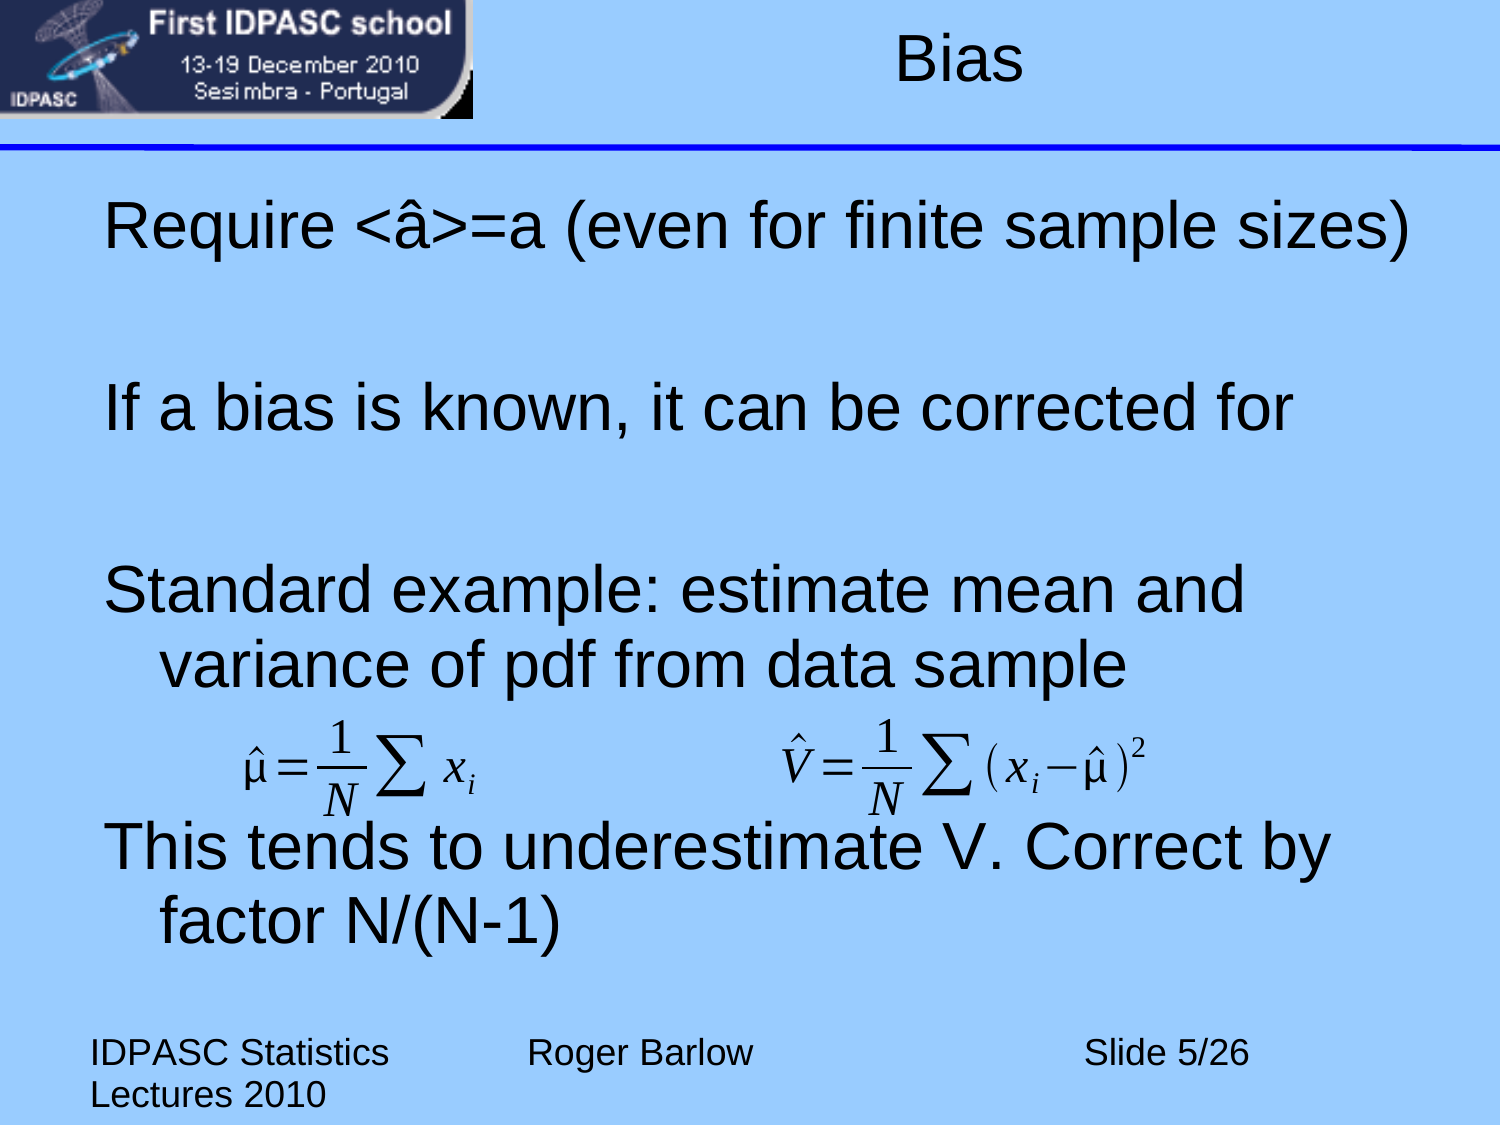

# Bias
Require <â>=a (even for finite sample sizes)
If a bias is known, it can be corrected for
Standard example: estimate mean and variance of pdf from data sample
This tends to underestimate V. Correct by factor N/(N-1)
5